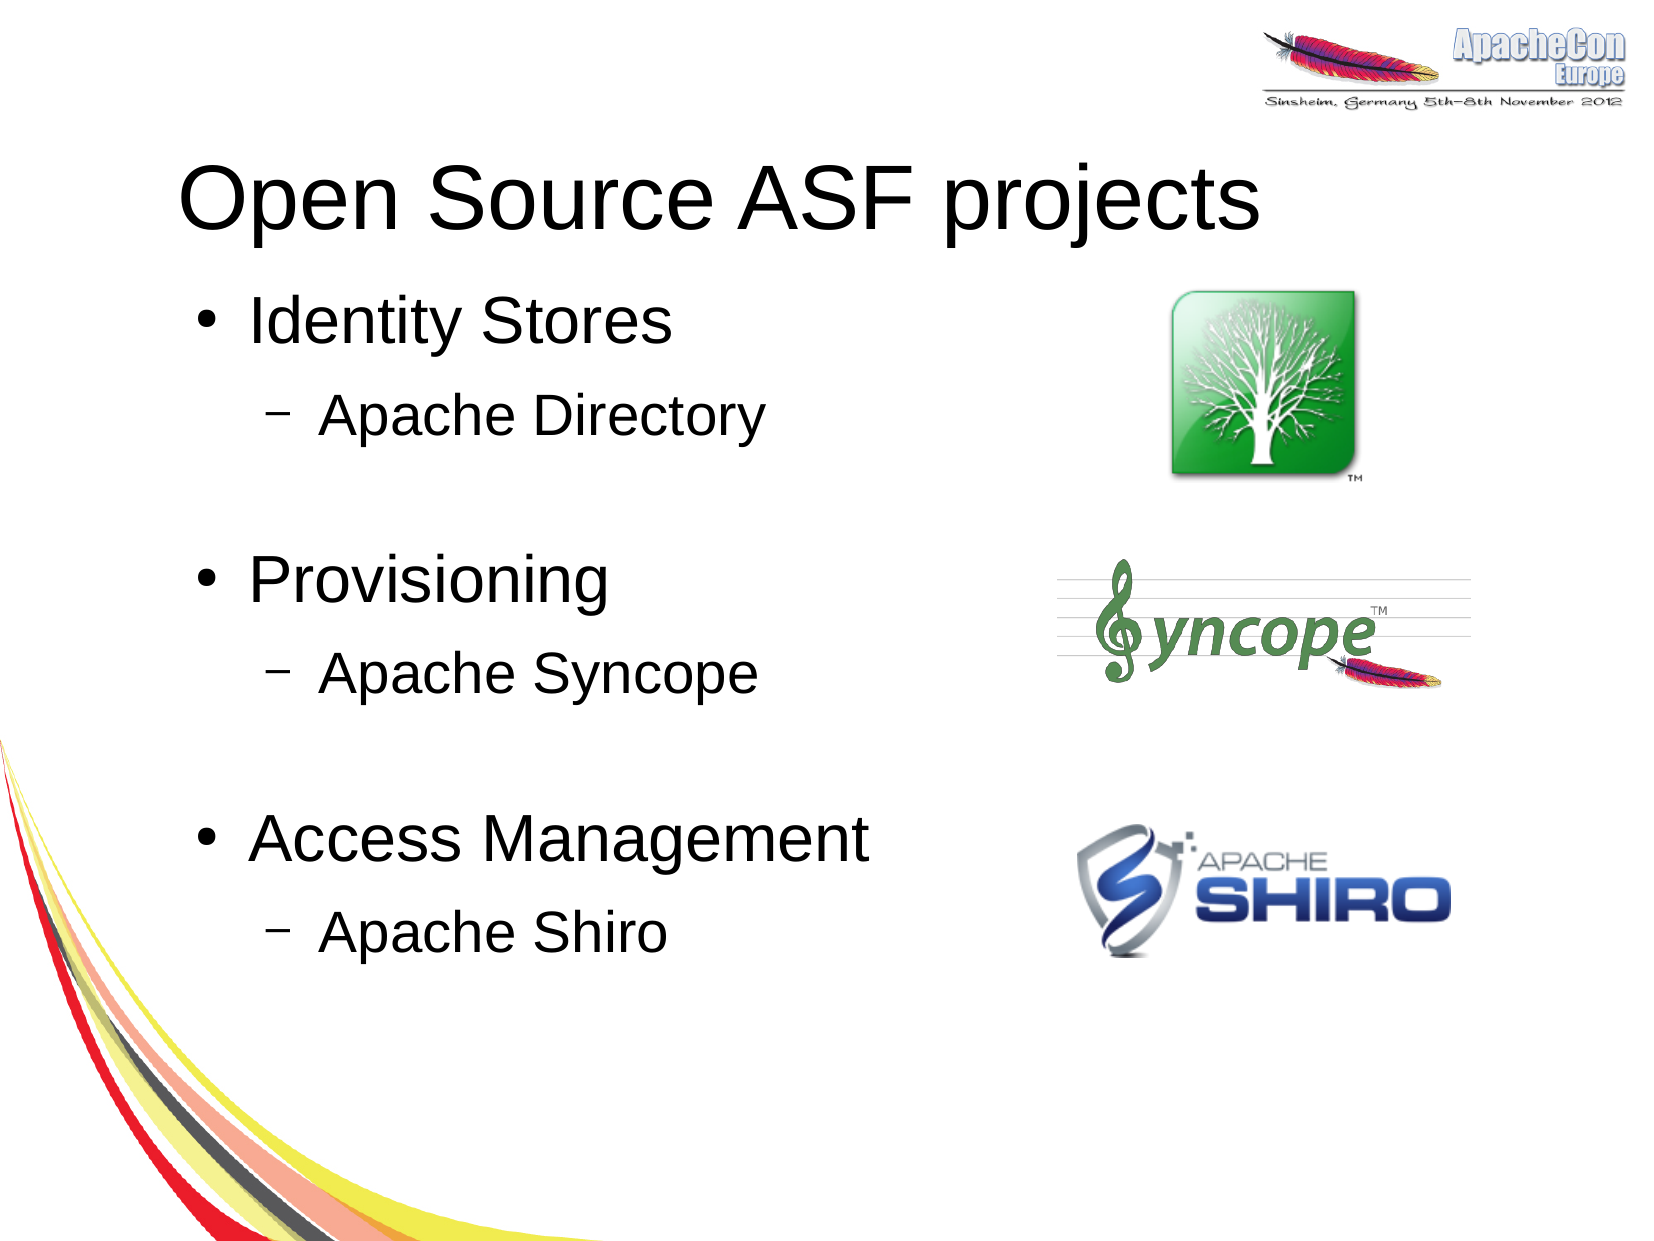

# Open Source ASF projects
Identity Stores
Apache Directory
Provisioning
Apache Syncope
Access Management
Apache Shiro